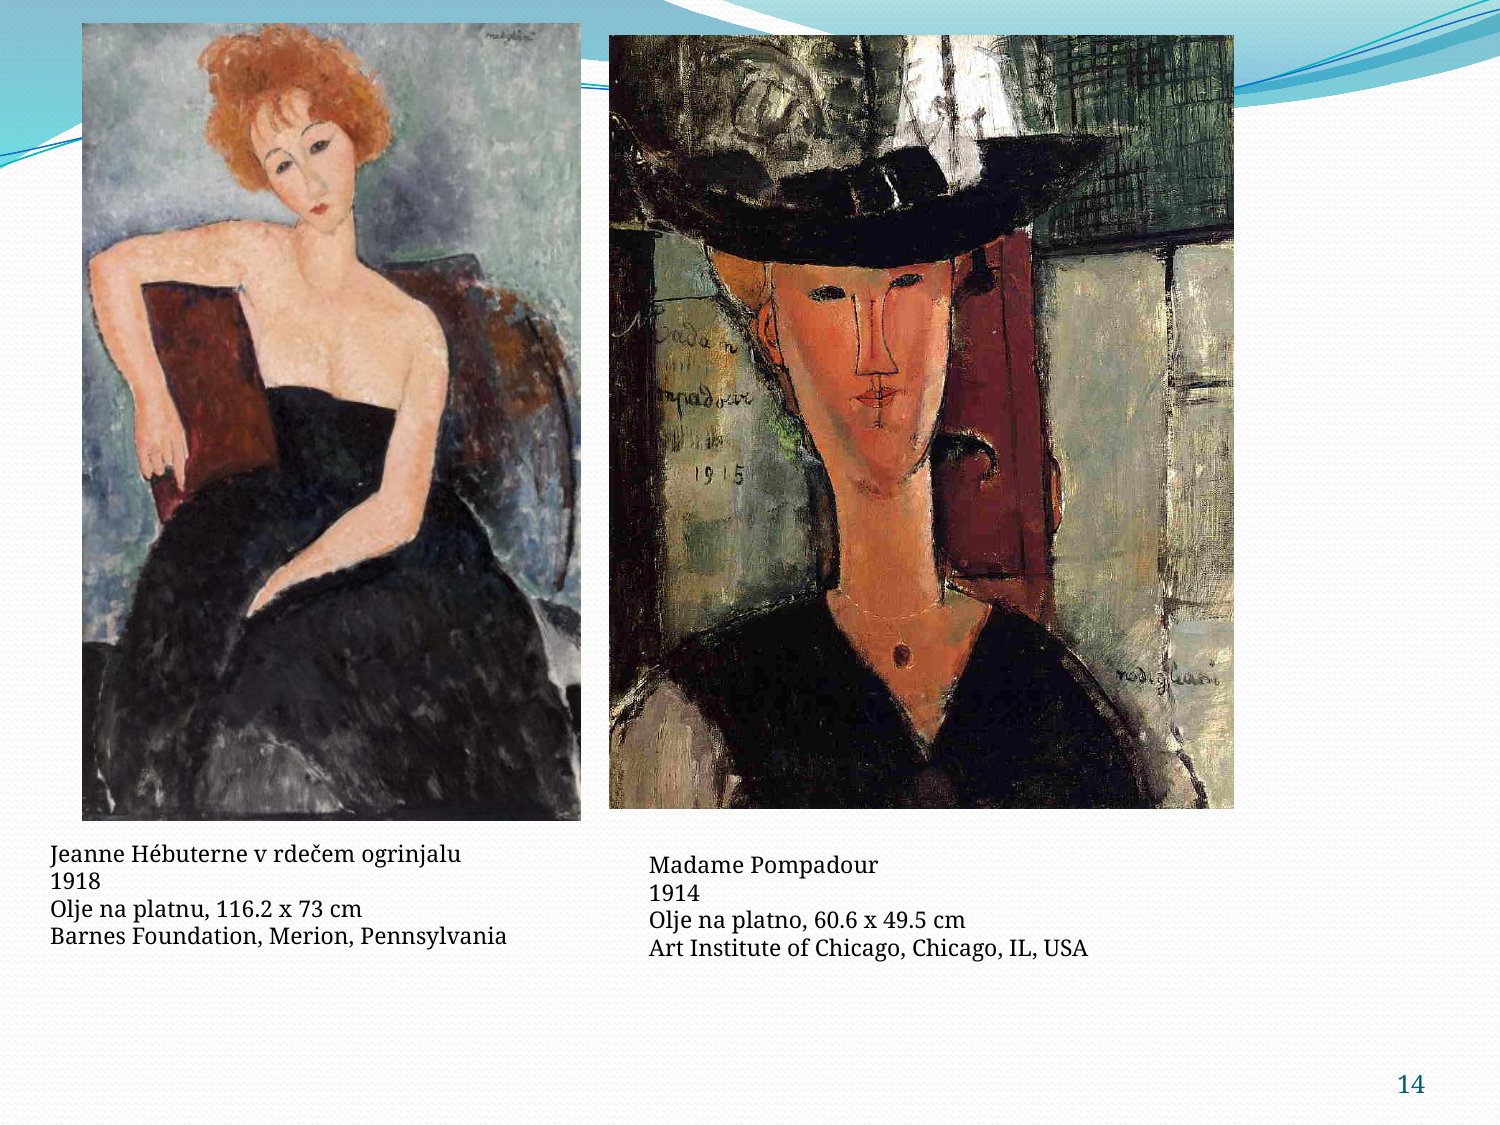

Jeanne Hébuterne v rdečem ogrinjalu
1918
Olje na platnu, 116.2 x 73 cm
Barnes Foundation, Merion, Pennsylvania
Madame Pompadour
1914
Olje na platno, 60.6 x 49.5 cm
Art Institute of Chicago, Chicago, IL, USA